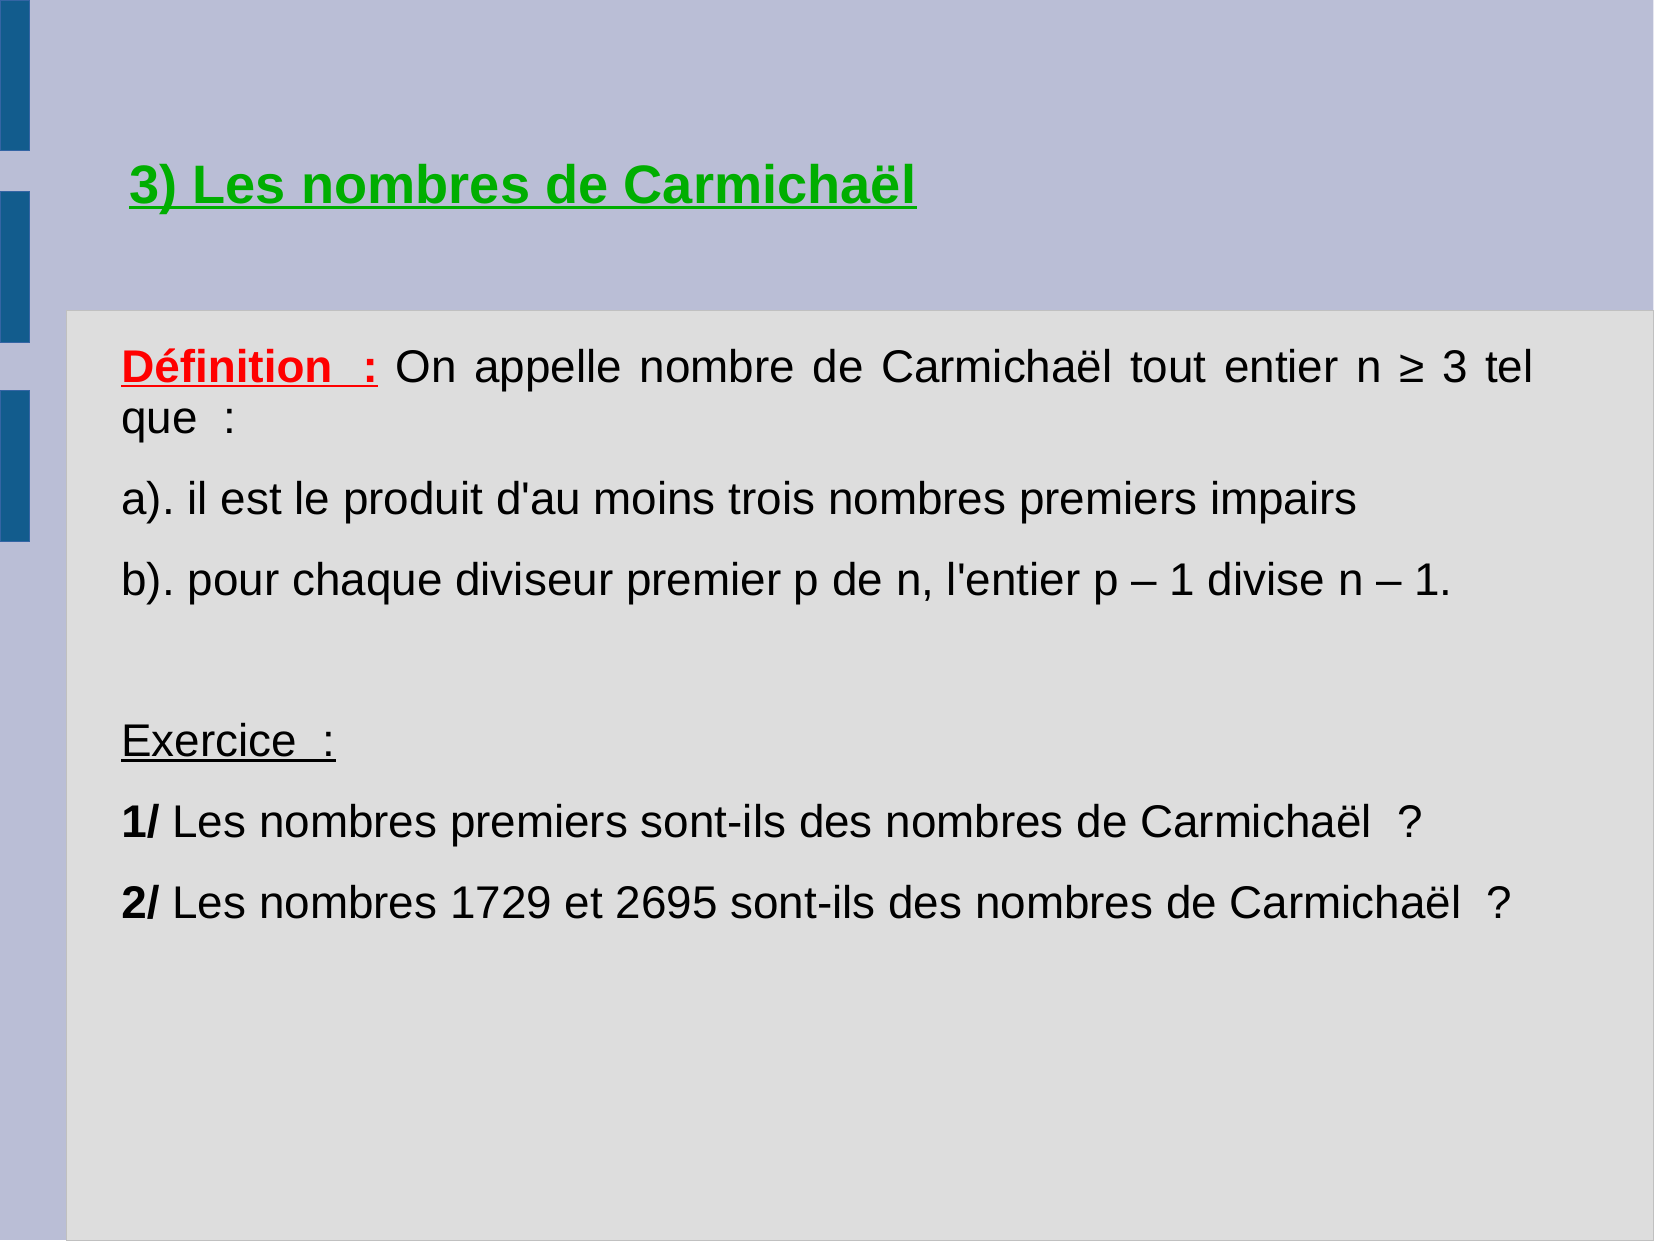

3) Les nombres de Carmichaël
# Définition  : On appelle nombre de Carmichaël tout entier n ≥ 3 tel que  :
a). il est le produit d'au moins trois nombres premiers impairs
b). pour chaque diviseur premier p de n, l'entier p – 1 divise n – 1.
Exercice  :
1/ Les nombres premiers sont-ils des nombres de Carmichaël  ?
2/ Les nombres 1729 et 2695 sont-ils des nombres de Carmichaël  ?